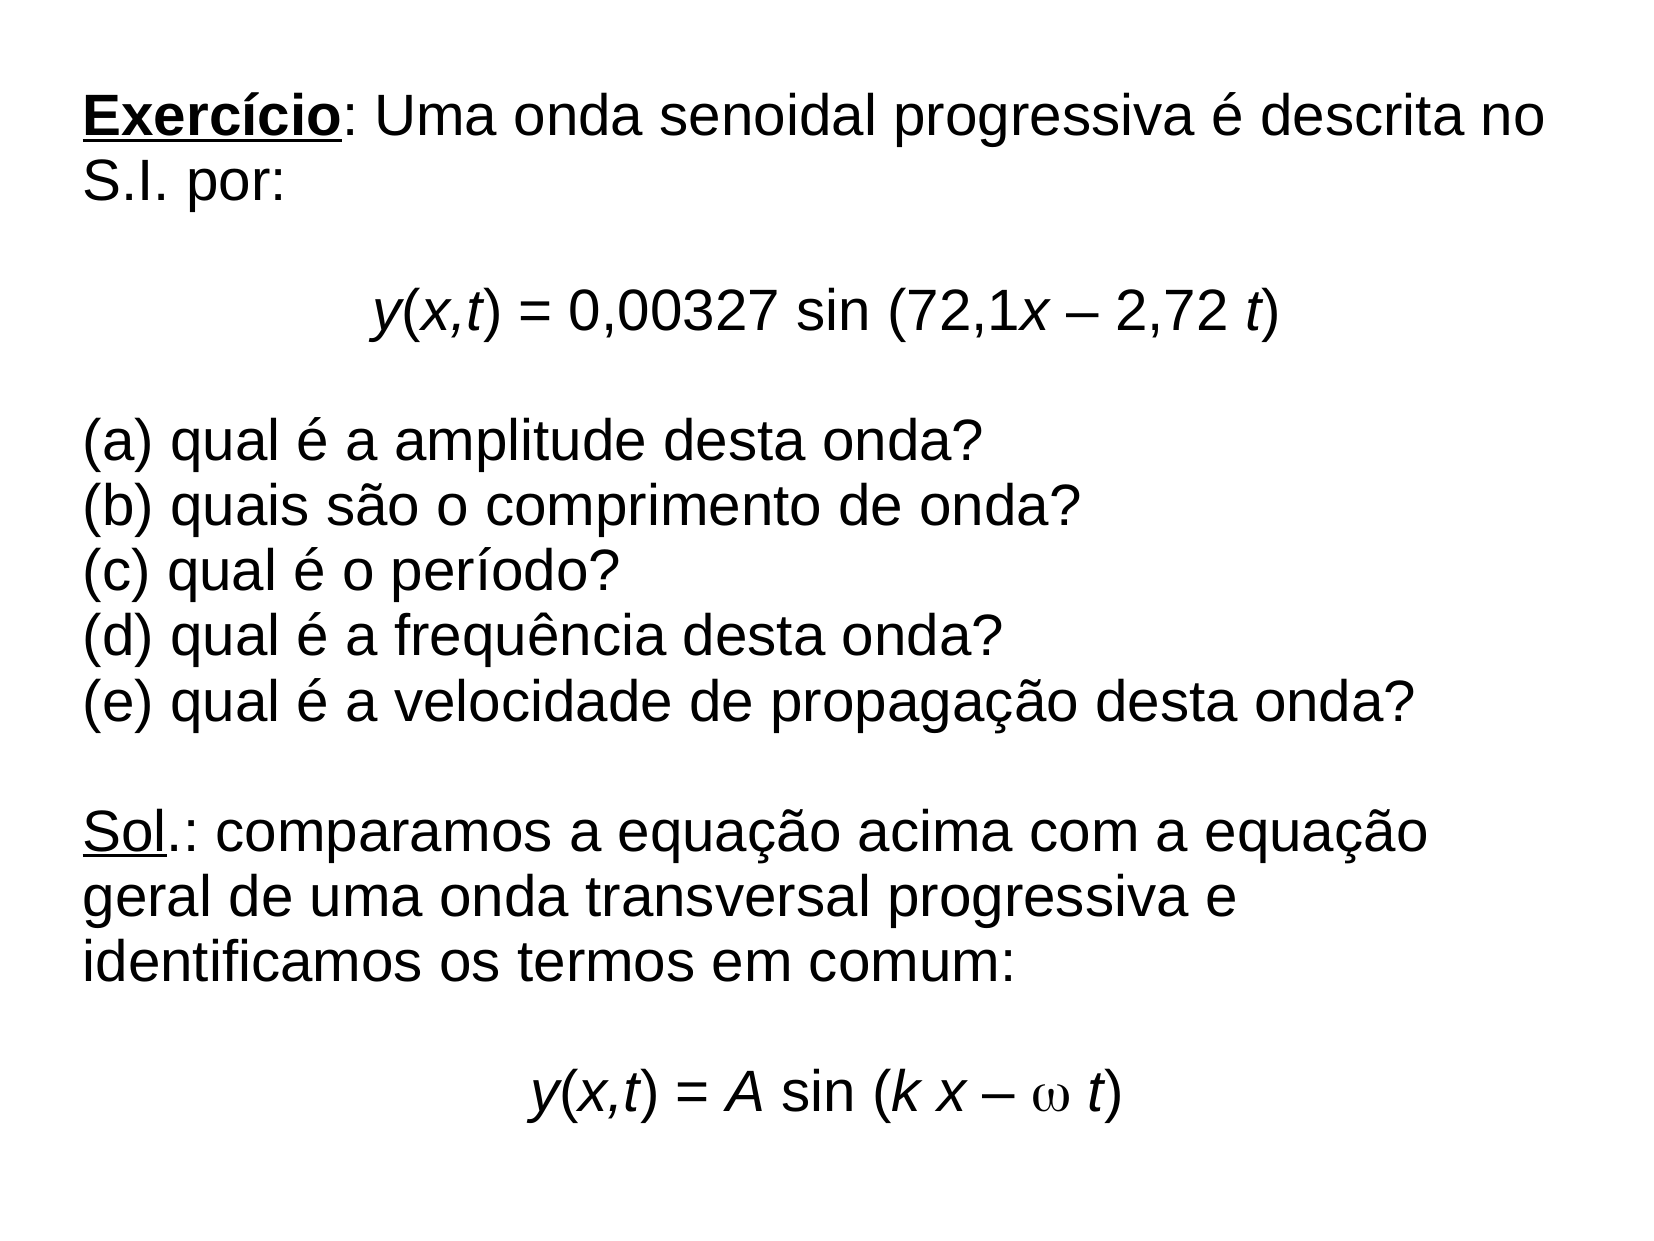

# Exercício: Uma onda senoidal progressiva é descrita no S.I. por:
y(x,t) = 0,00327 sin (72,1x – 2,72 t)
(a) qual é a amplitude desta onda?
(b) quais são o comprimento de onda?
(c) qual é o período?
(d) qual é a frequência desta onda?
(e) qual é a velocidade de propagação desta onda?
Sol.: comparamos a equação acima com a equação geral de uma onda transversal progressiva e identificamos os termos em comum:
y(x,t) = A sin (k x – w t)